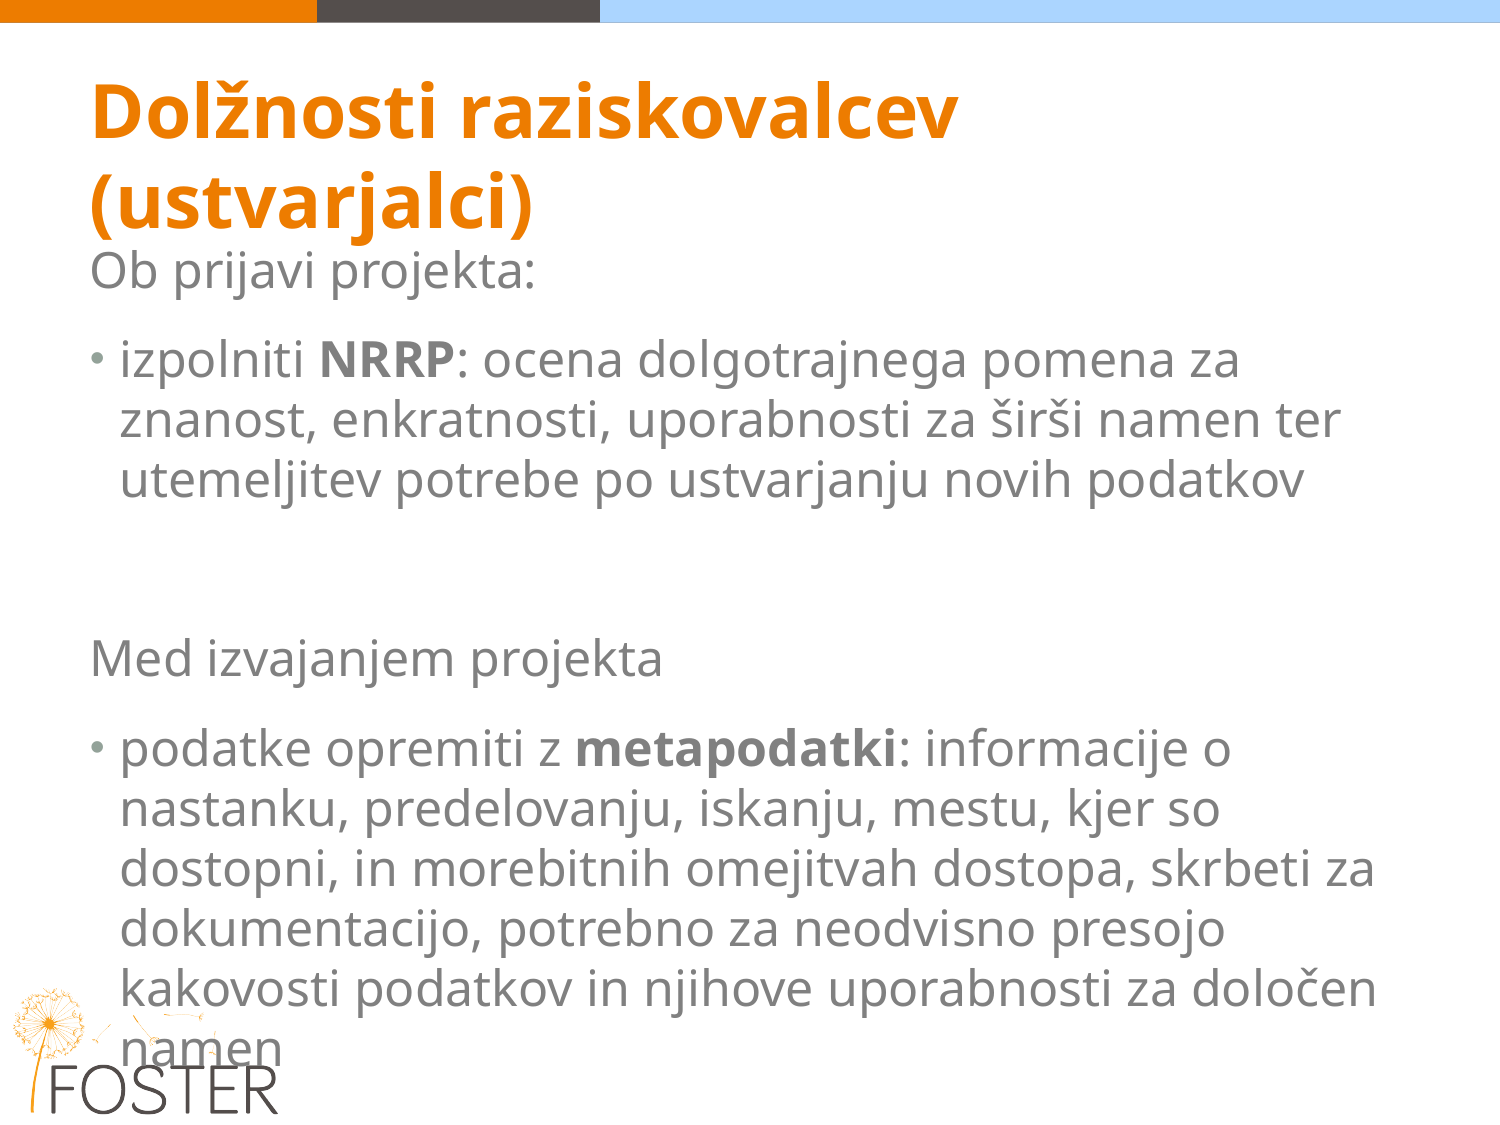

# Dolžnosti raziskovalcev (ustvarjalci)
Ob prijavi projekta:
izpolniti NRRP: ocena dolgotrajnega pomena za znanost, enkratnosti, uporabnosti za širši namen ter utemeljitev potrebe po ustvarjanju novih podatkov
Med izvajanjem projekta
podatke opremiti z metapodatki: informacije o nastanku, predelovanju, iskanju, mestu, kjer so dostopni, in morebitnih omejitvah dostopa, skrbeti za dokumentacijo, potrebno za neodvisno presojo kakovosti podatkov in njihove uporabnosti za določen namen